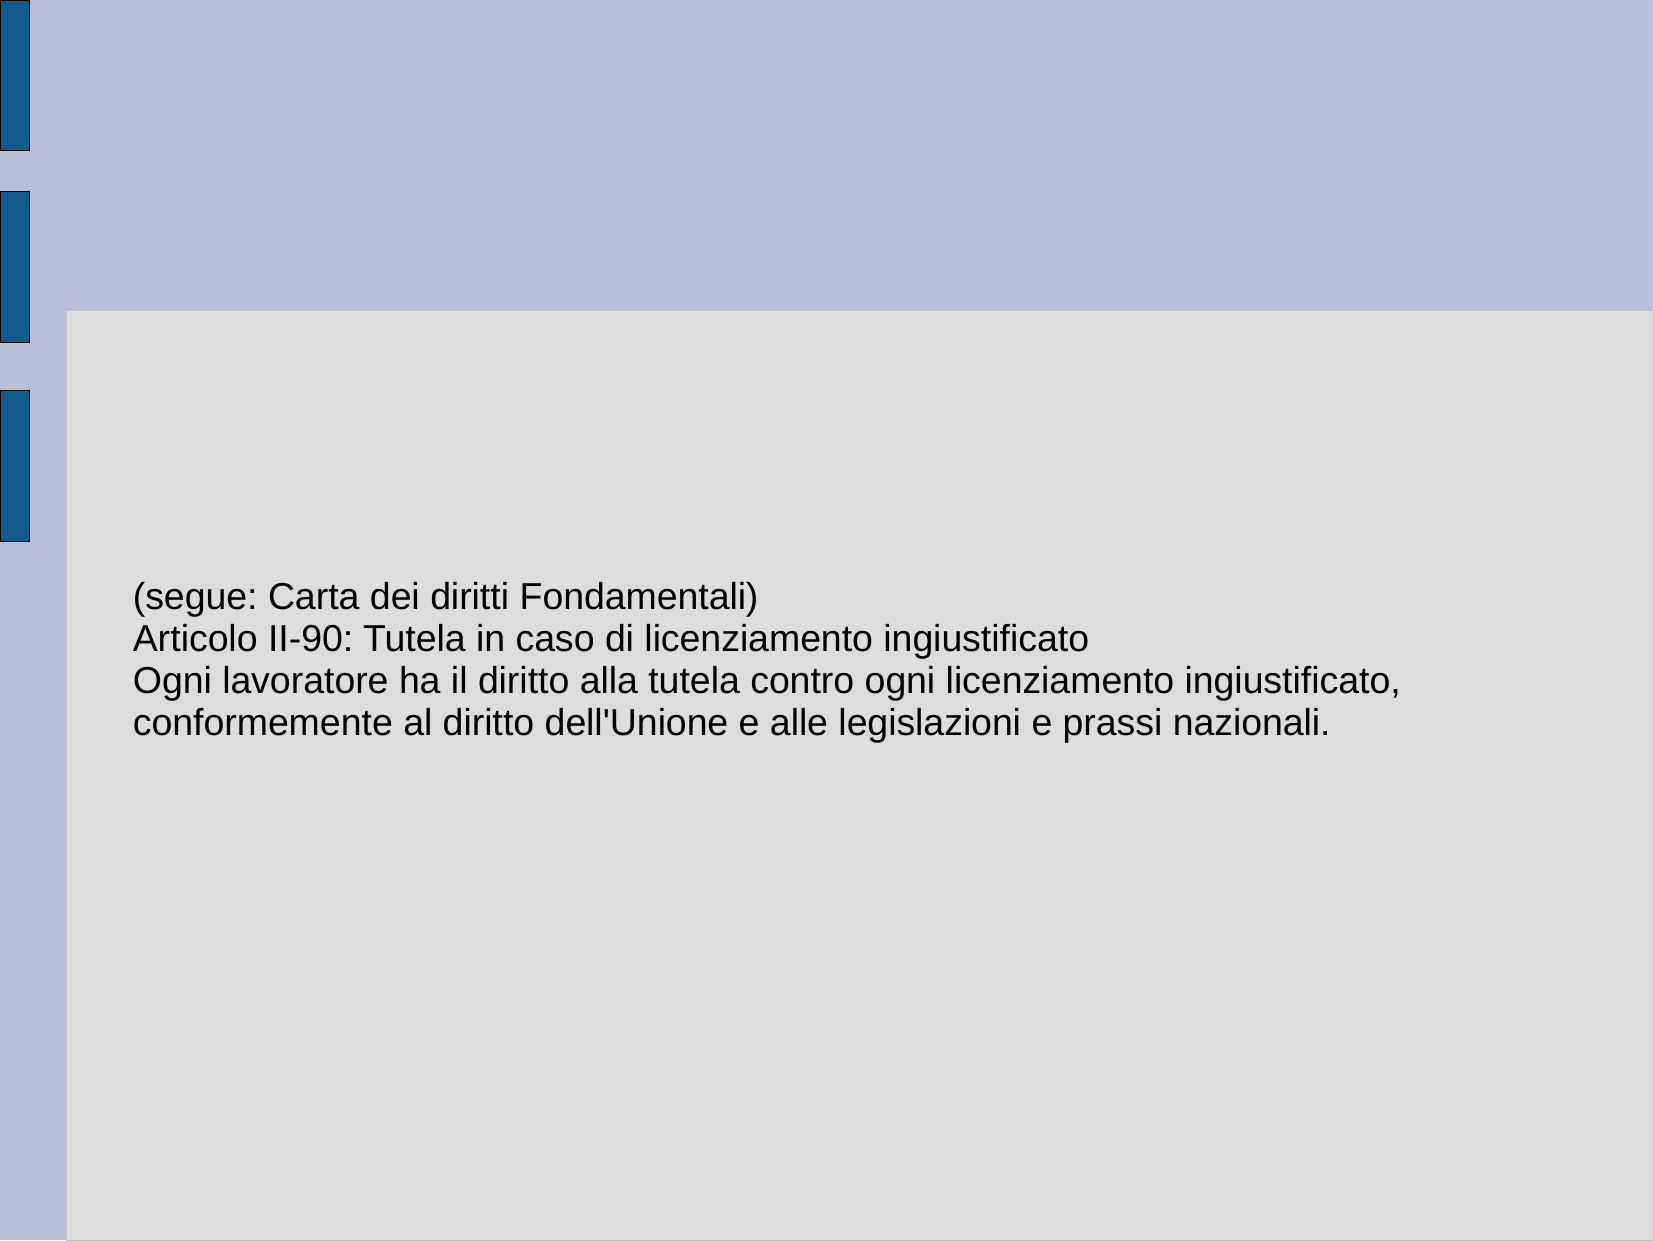

(segue: Carta dei diritti Fondamentali)
Articolo II-90: Tutela in caso di licenziamento ingiustificato
Ogni lavoratore ha il diritto alla tutela contro ogni licenziamento ingiustificato, conformemente al diritto dell'Unione e alle legislazioni e prassi nazionali.